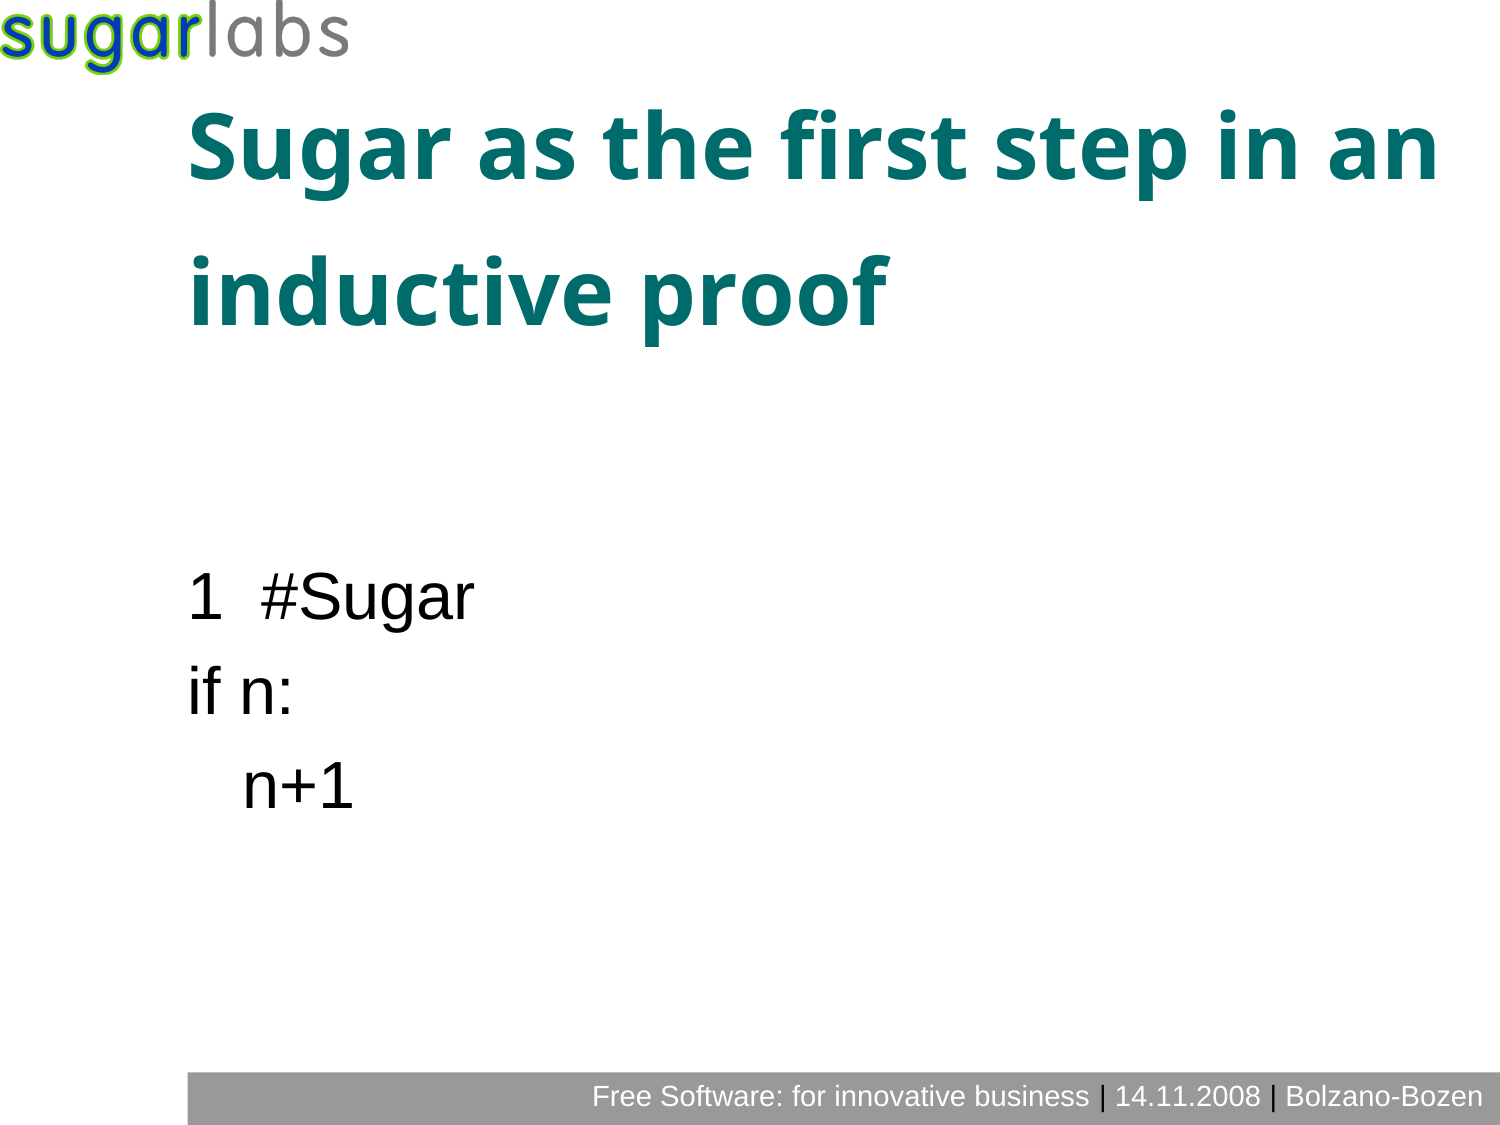

# Sugar as the first step in an inductive proof
1 #Sugar
if n:
 n+1